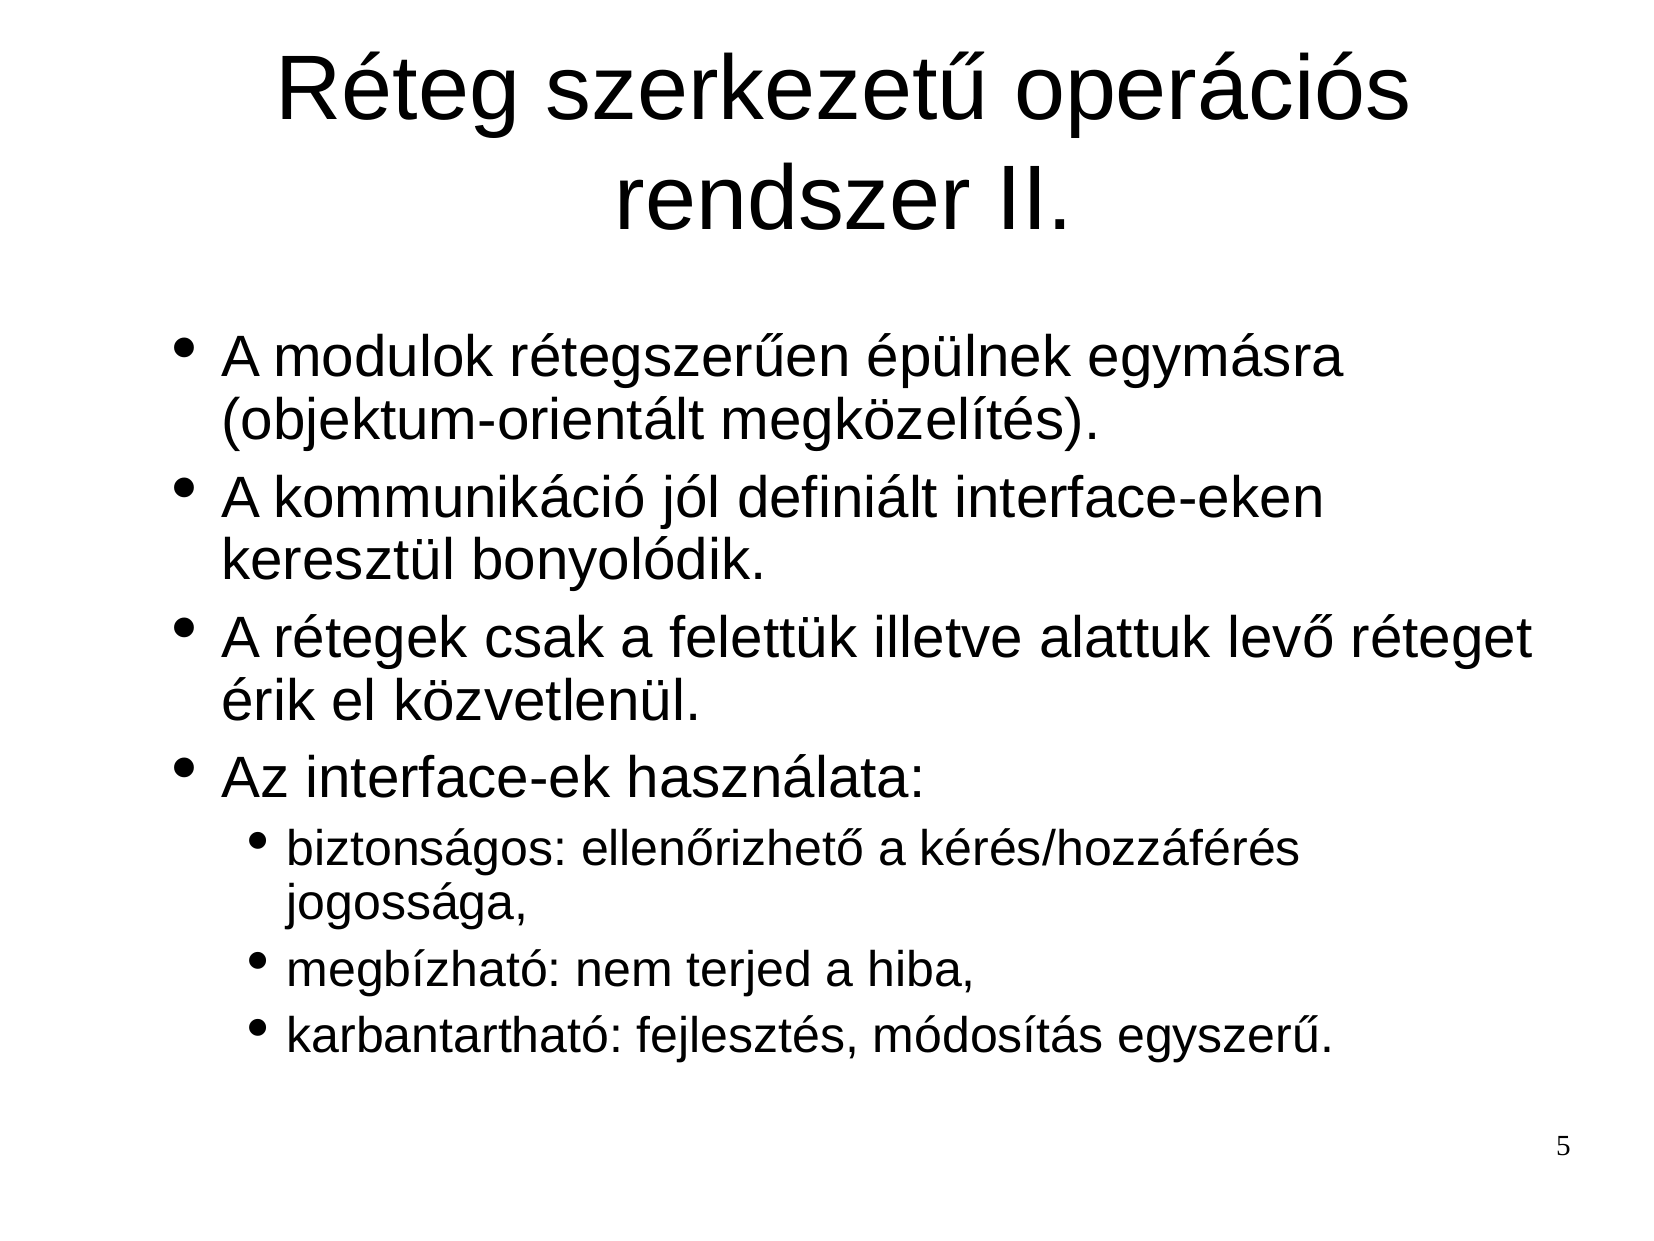

# Réteg szerkezetű operációs rendszer II.
A modulok rétegszerűen épülnek egymásra
(objektum-orientált megközelítés).
A kommunikáció jól definiált interface-eken keresztül bonyolódik.
A rétegek csak a felettük illetve alattuk levő réteget érik el közvetlenül.
Az interface-ek használata:
biztonságos: ellenőrizhető a kérés/hozzáférés jogossága,
megbízható: nem terjed a hiba,
karbantartható: fejlesztés, módosítás egyszerű.
5